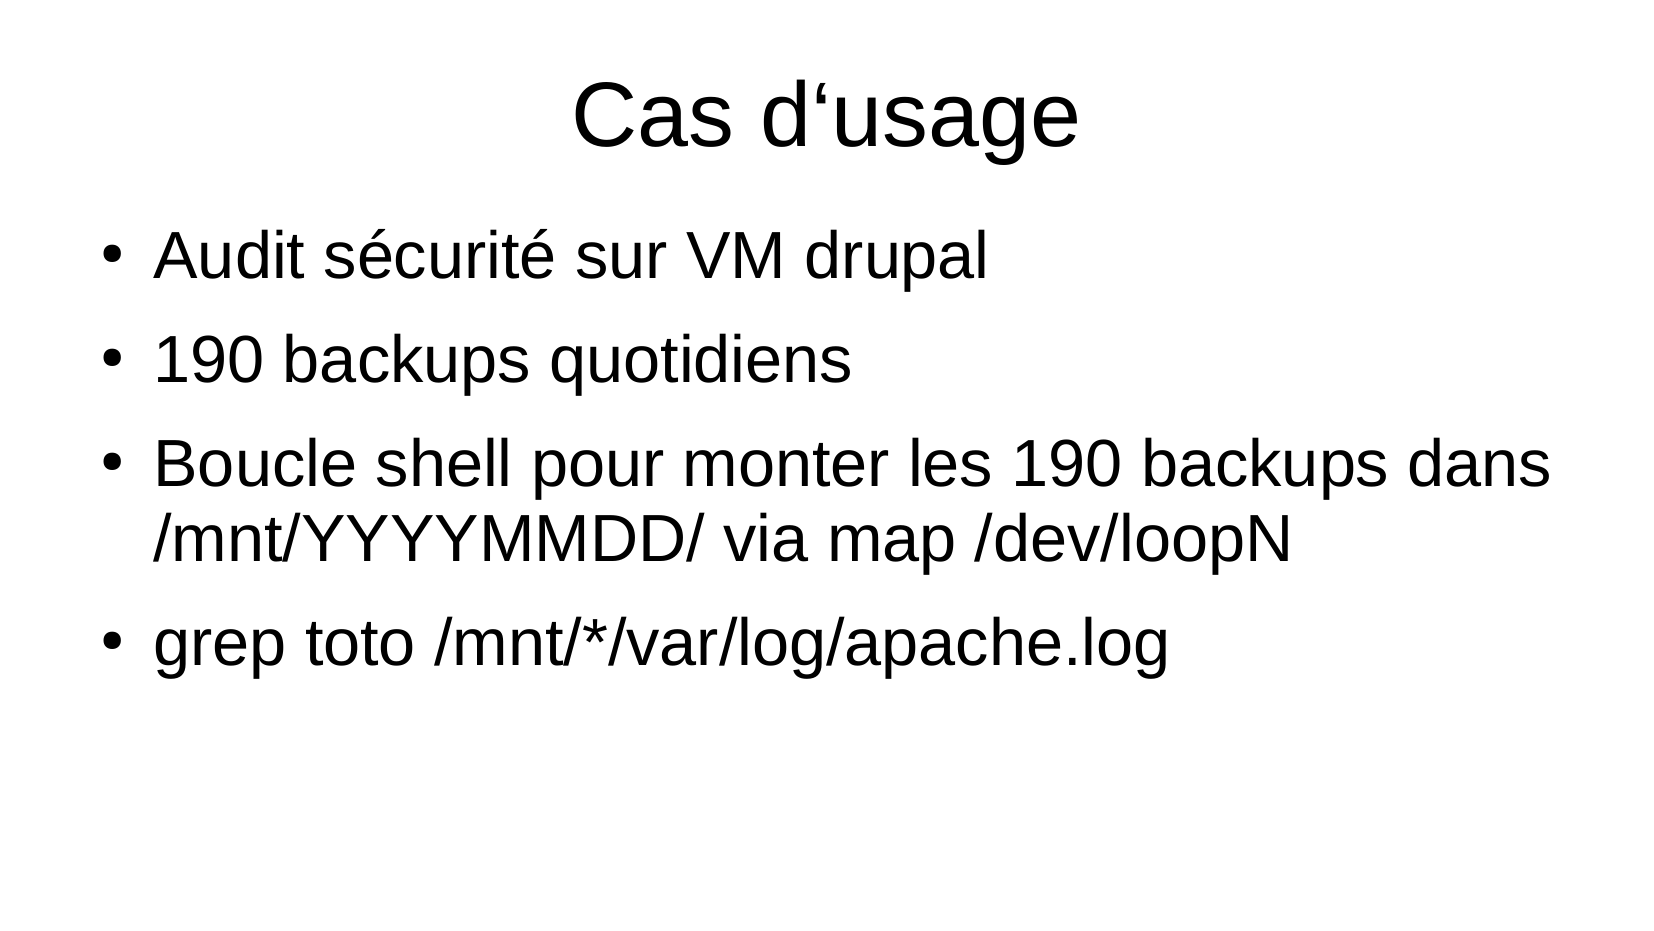

# Cas d‘usage
Audit sécurité sur VM drupal
190 backups quotidiens
Boucle shell pour monter les 190 backups dans /mnt/YYYYMMDD/ via map /dev/loopN
grep toto /mnt/*/var/log/apache.log